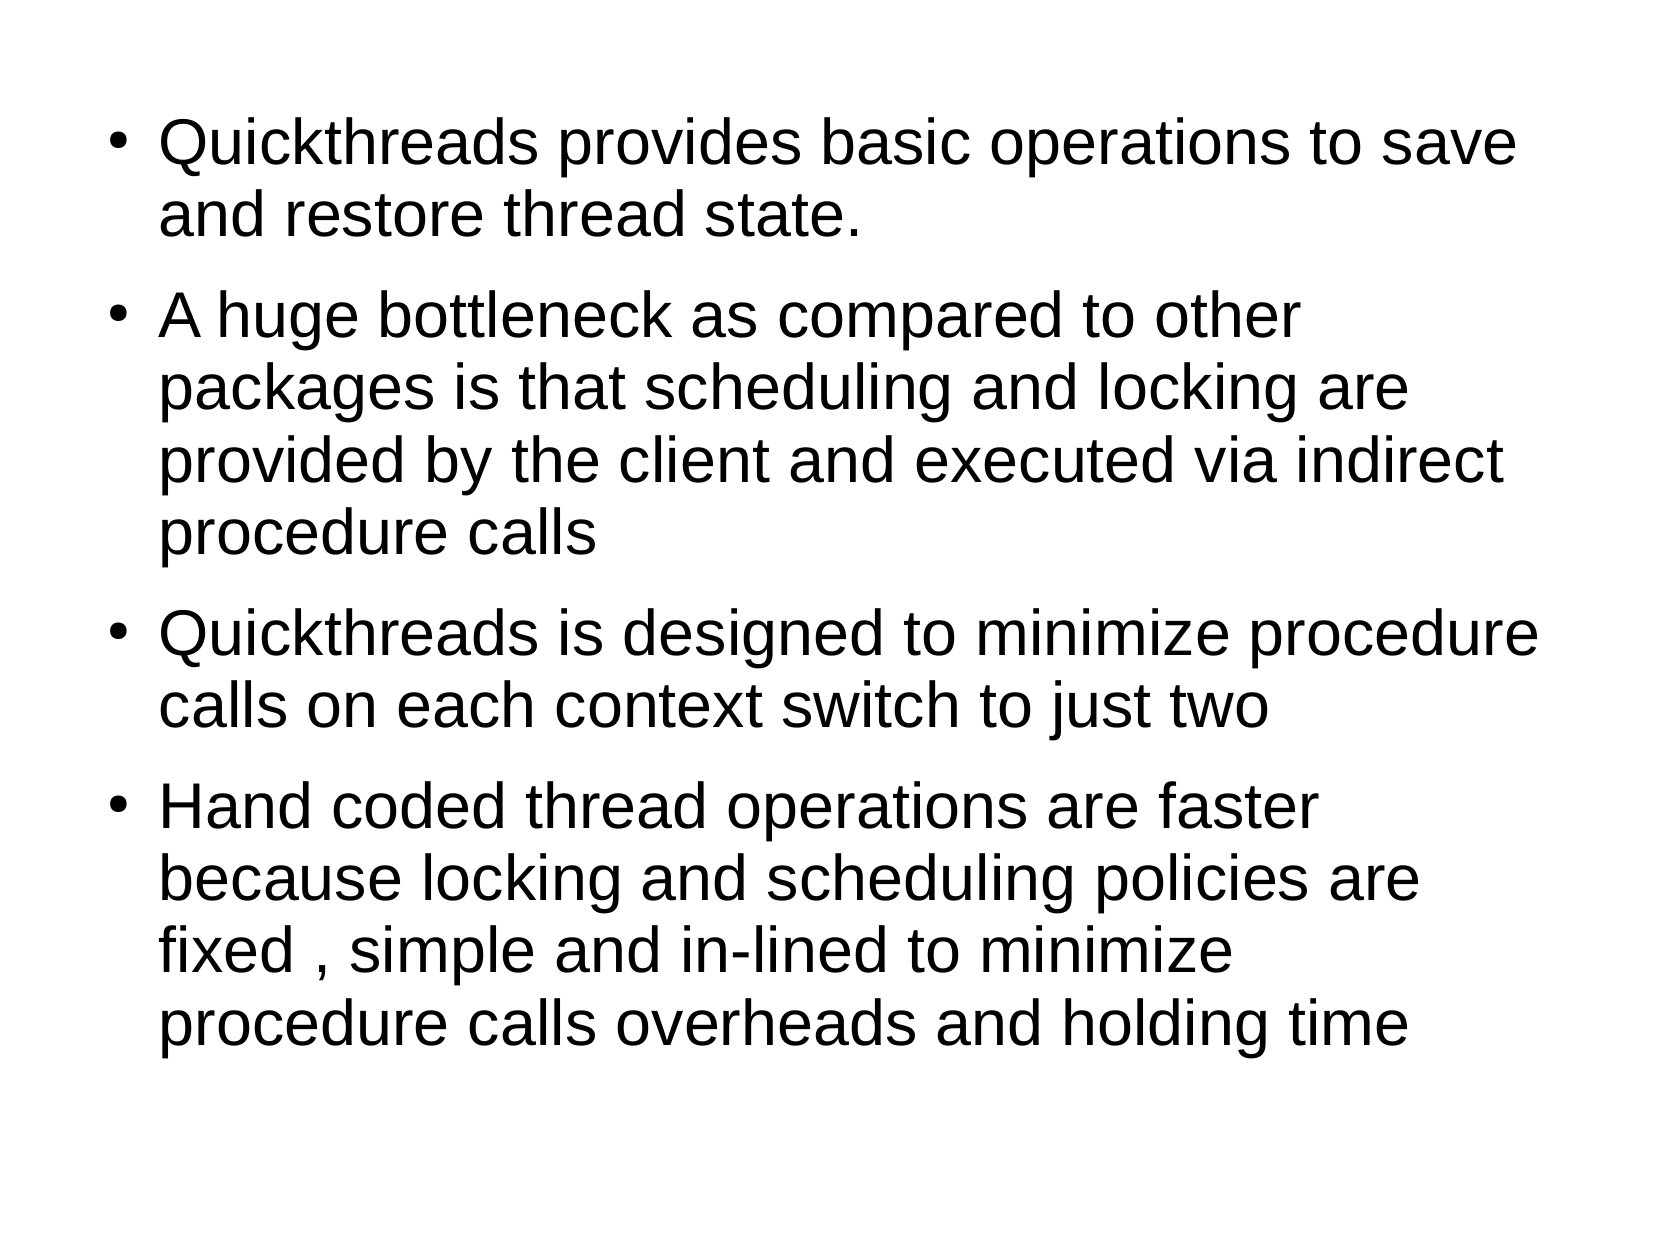

# Quickthreads provides basic operations to save and restore thread state.
A huge bottleneck as compared to other packages is that scheduling and locking are provided by the client and executed via indirect procedure calls
Quickthreads is designed to minimize procedure calls on each context switch to just two
Hand coded thread operations are faster because locking and scheduling policies are fixed , simple and in-lined to minimize procedure calls overheads and holding time